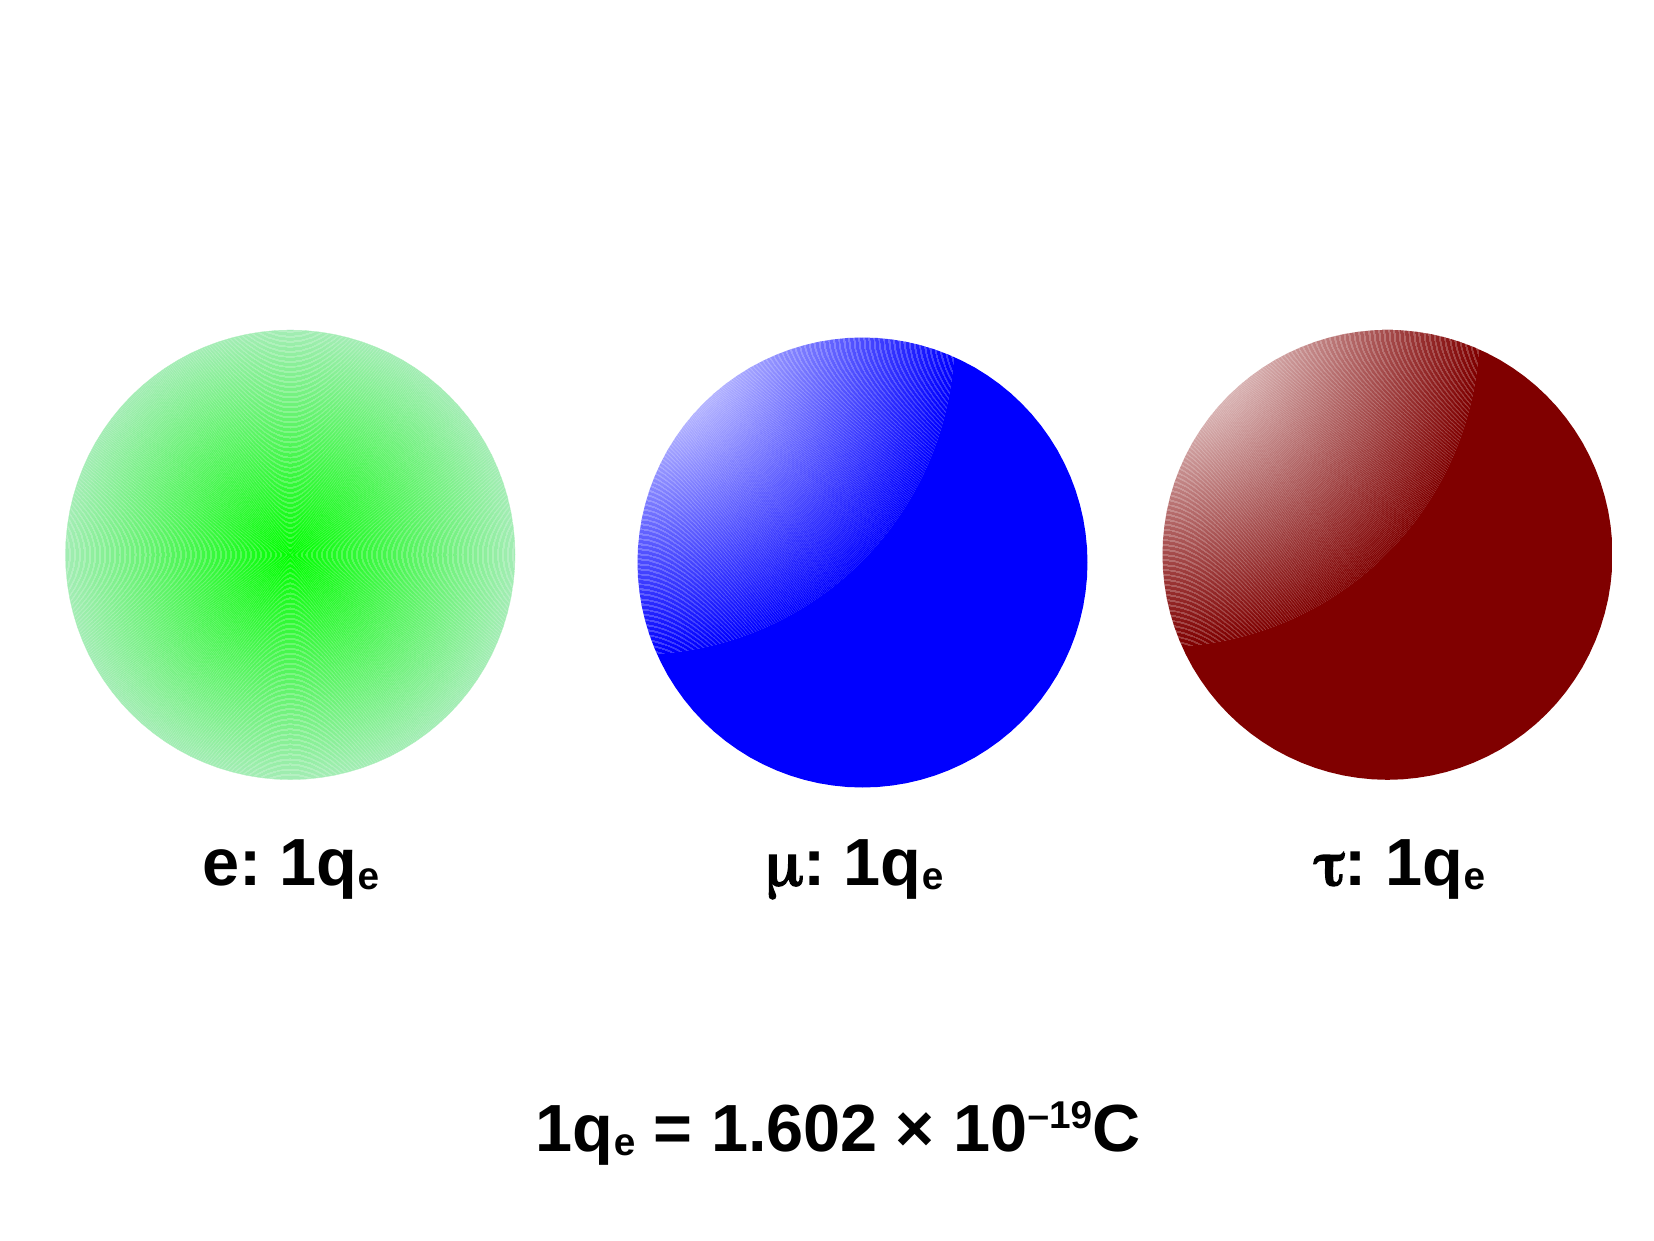

e: 1qe
m: 1qe
t: 1qe
1qe = 1.602 × 10–19C